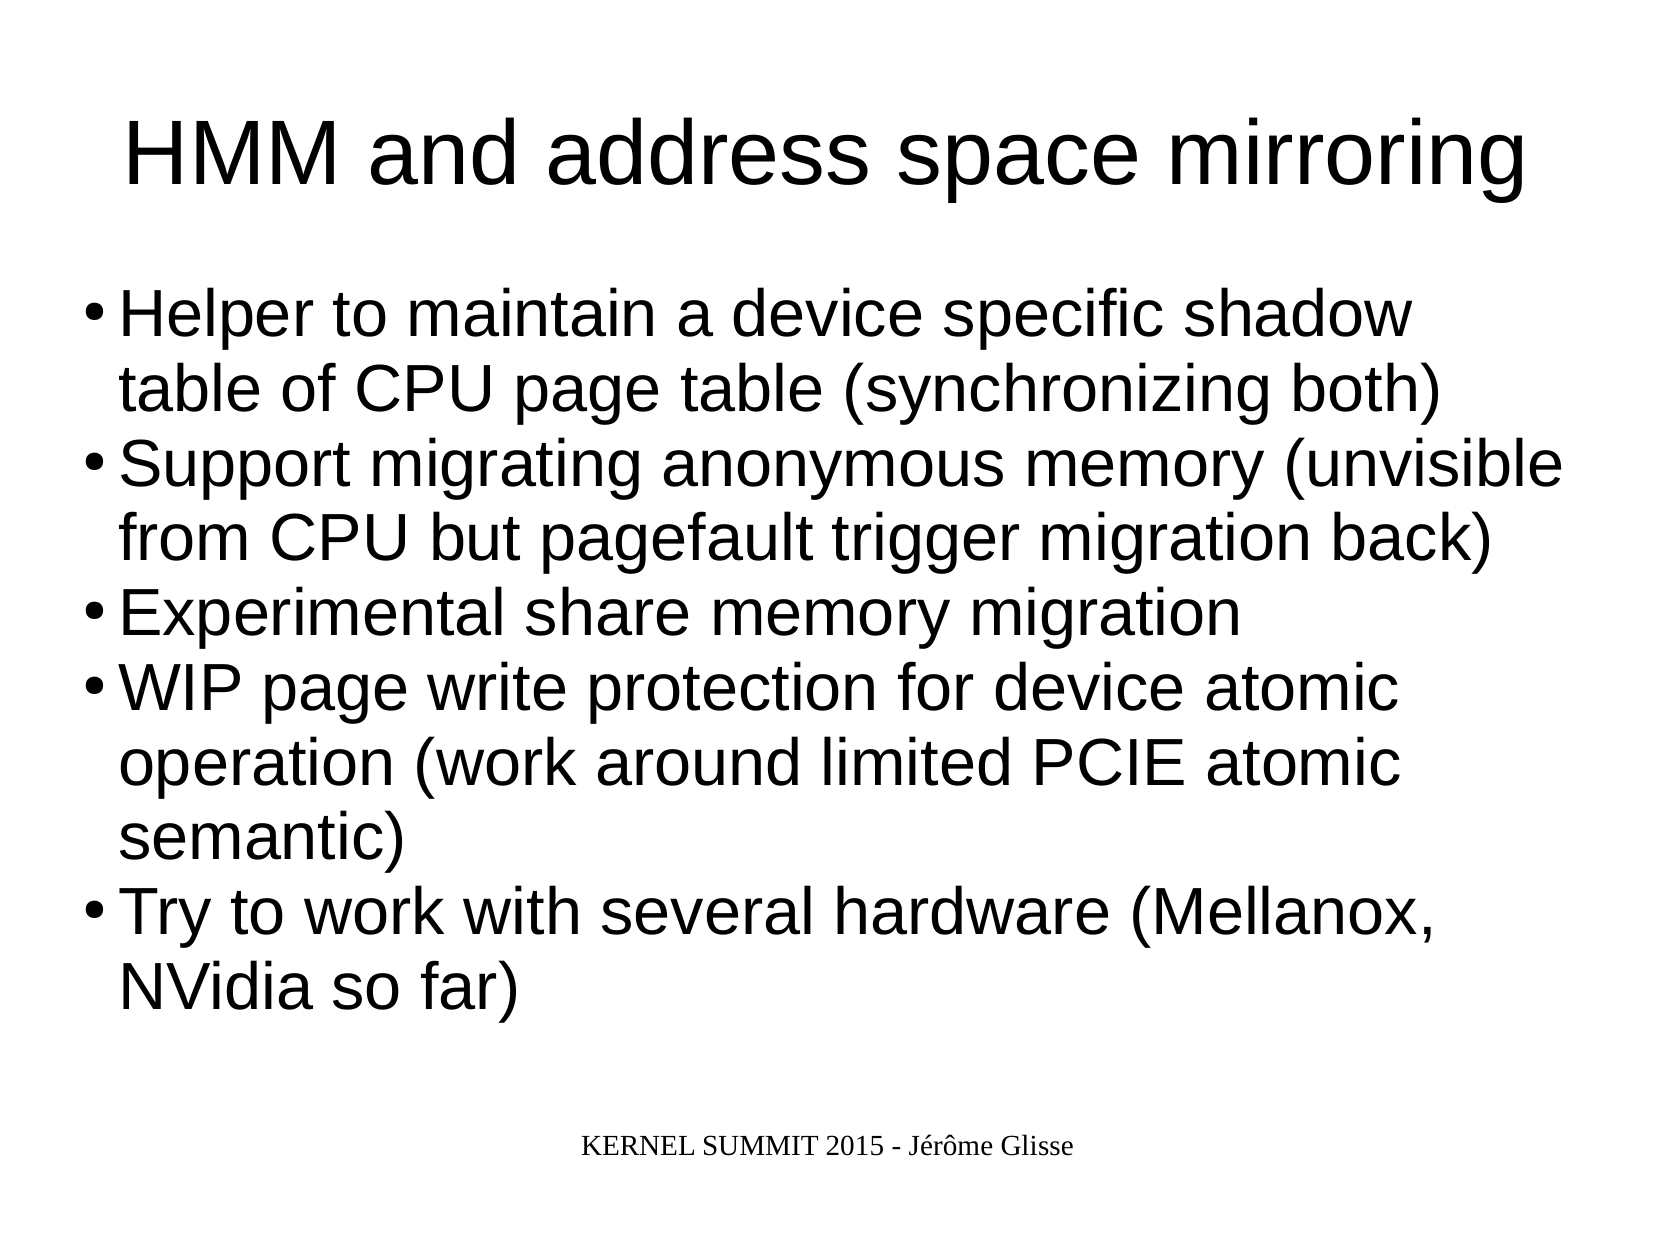

# HMM and address space mirroring
Helper to maintain a device specific shadow table of CPU page table (synchronizing both)
Support migrating anonymous memory (unvisible from CPU but pagefault trigger migration back)
Experimental share memory migration
WIP page write protection for device atomic operation (work around limited PCIE atomic semantic)
Try to work with several hardware (Mellanox, NVidia so far)
KERNEL SUMMIT 2015 - Jérôme Glisse